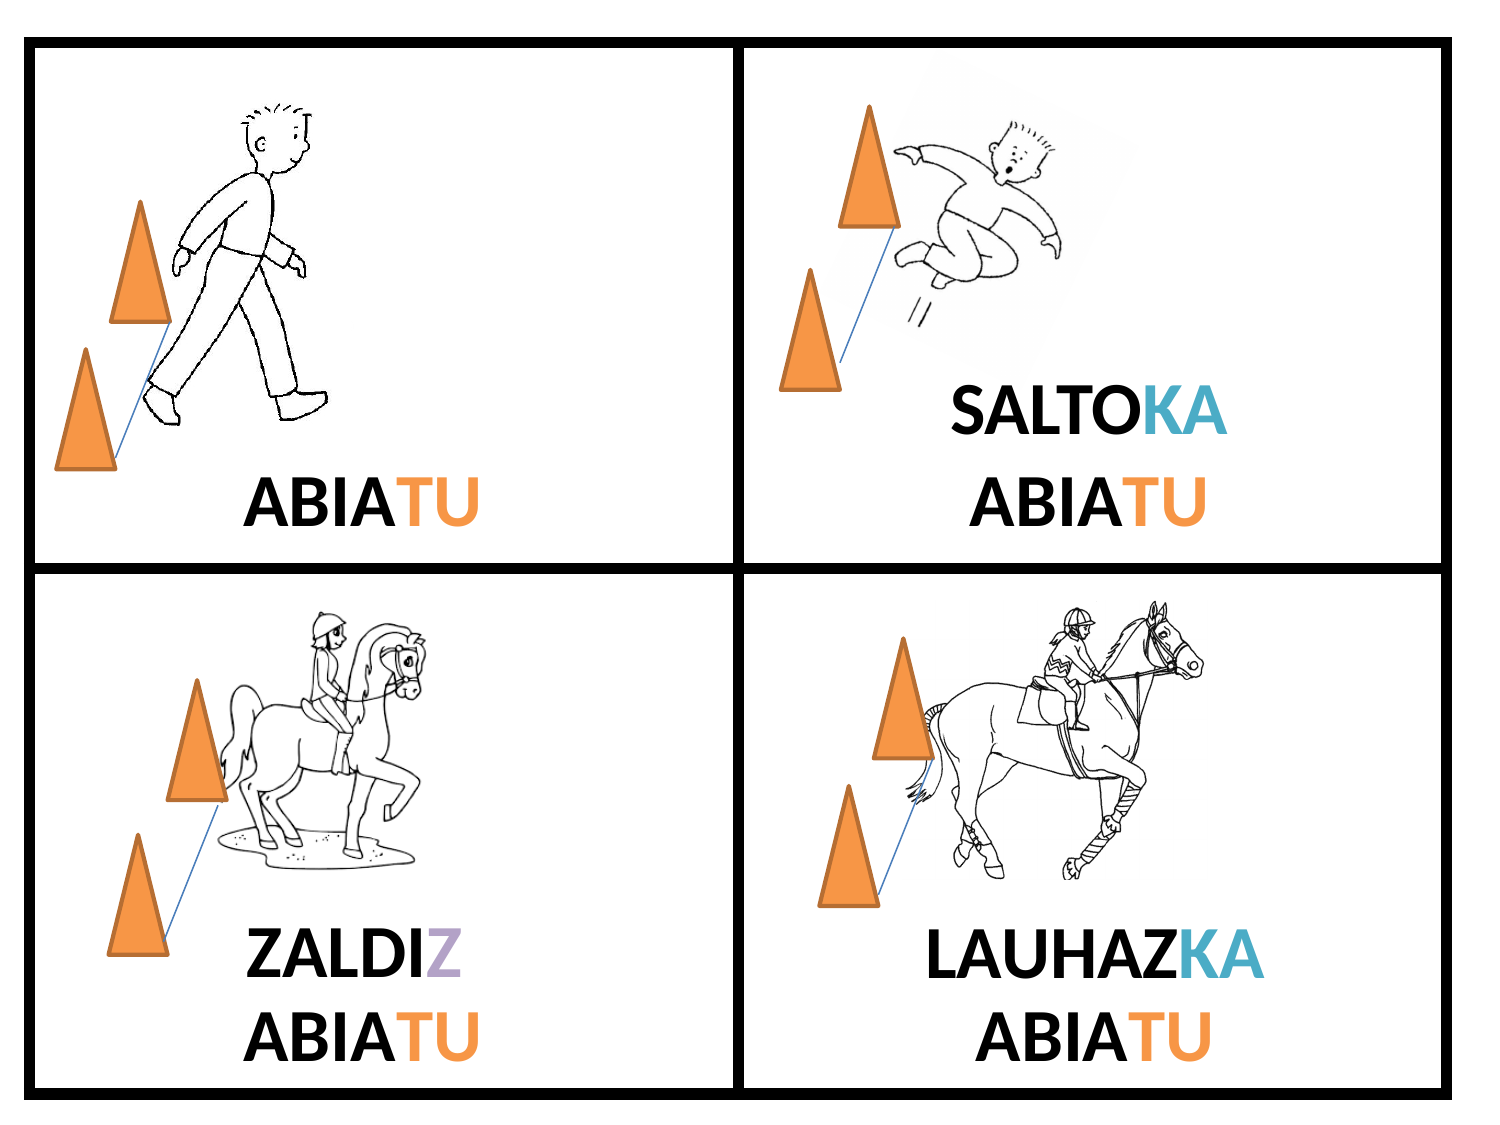

| | |
| --- | --- |
| | |
SALTOKA
ABIATU
ABIATU
 ZALDIZ
LAUHAZKA
ABIATU
ABIATU